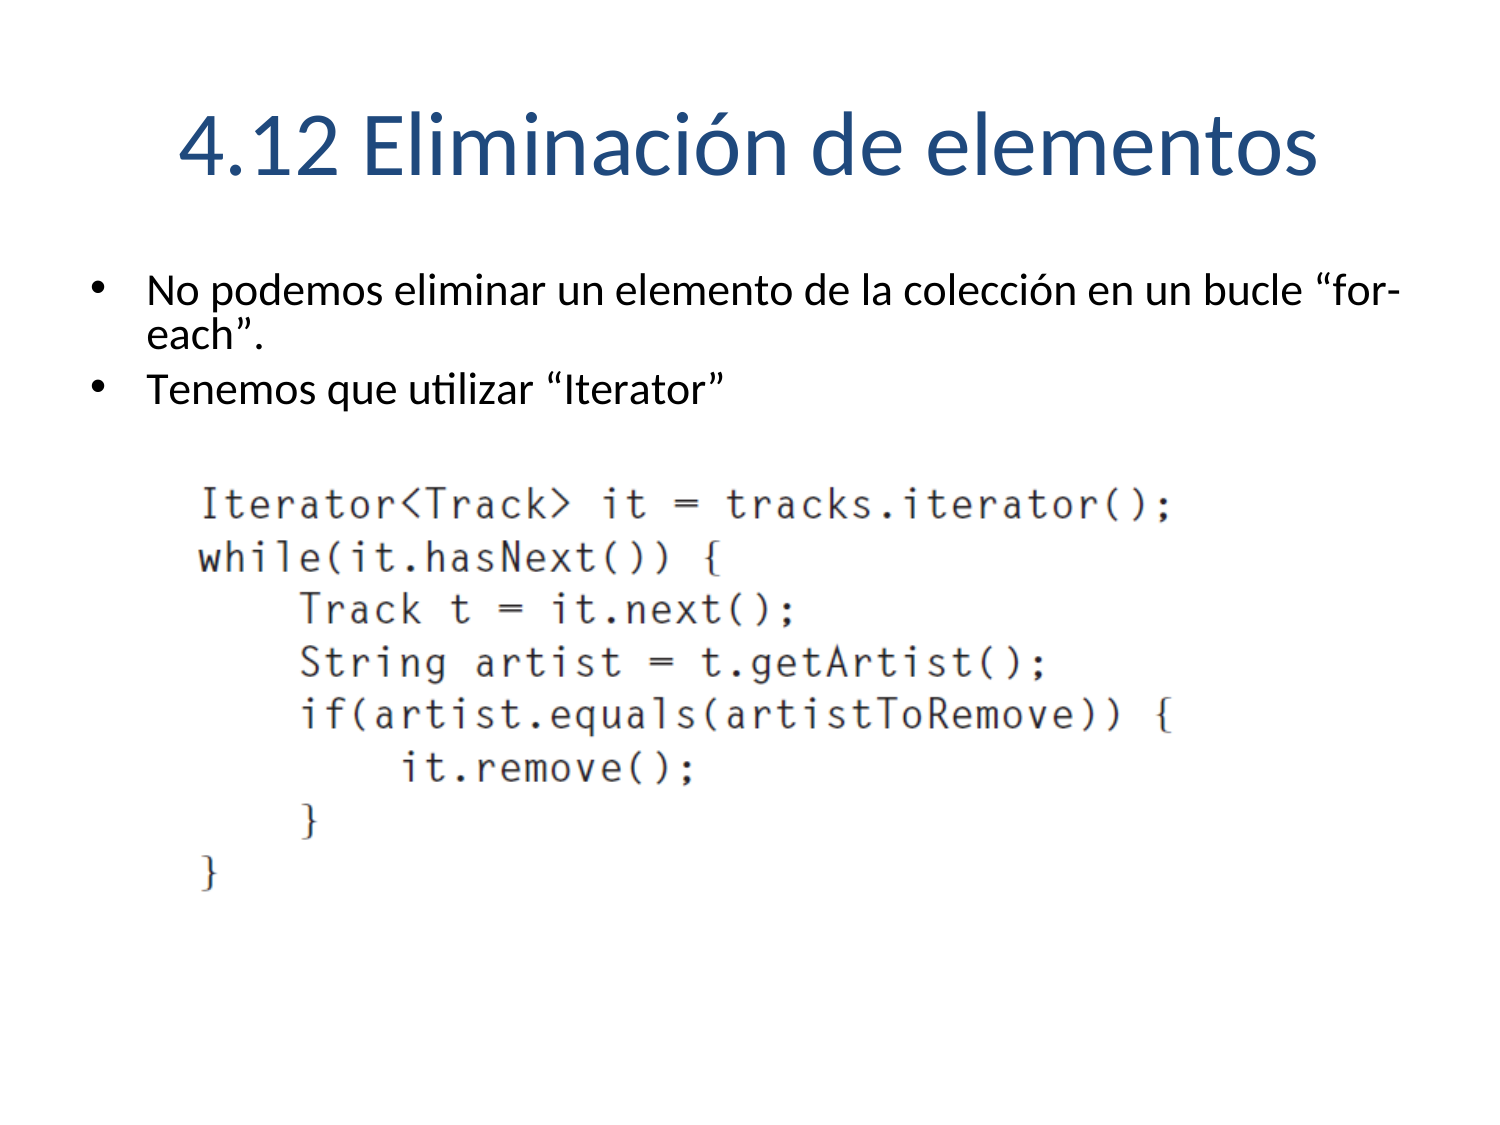

# 4.12 Eliminación de elementos
No podemos eliminar un elemento de la colección en un bucle “for-each”.
Tenemos que utilizar “Iterator”